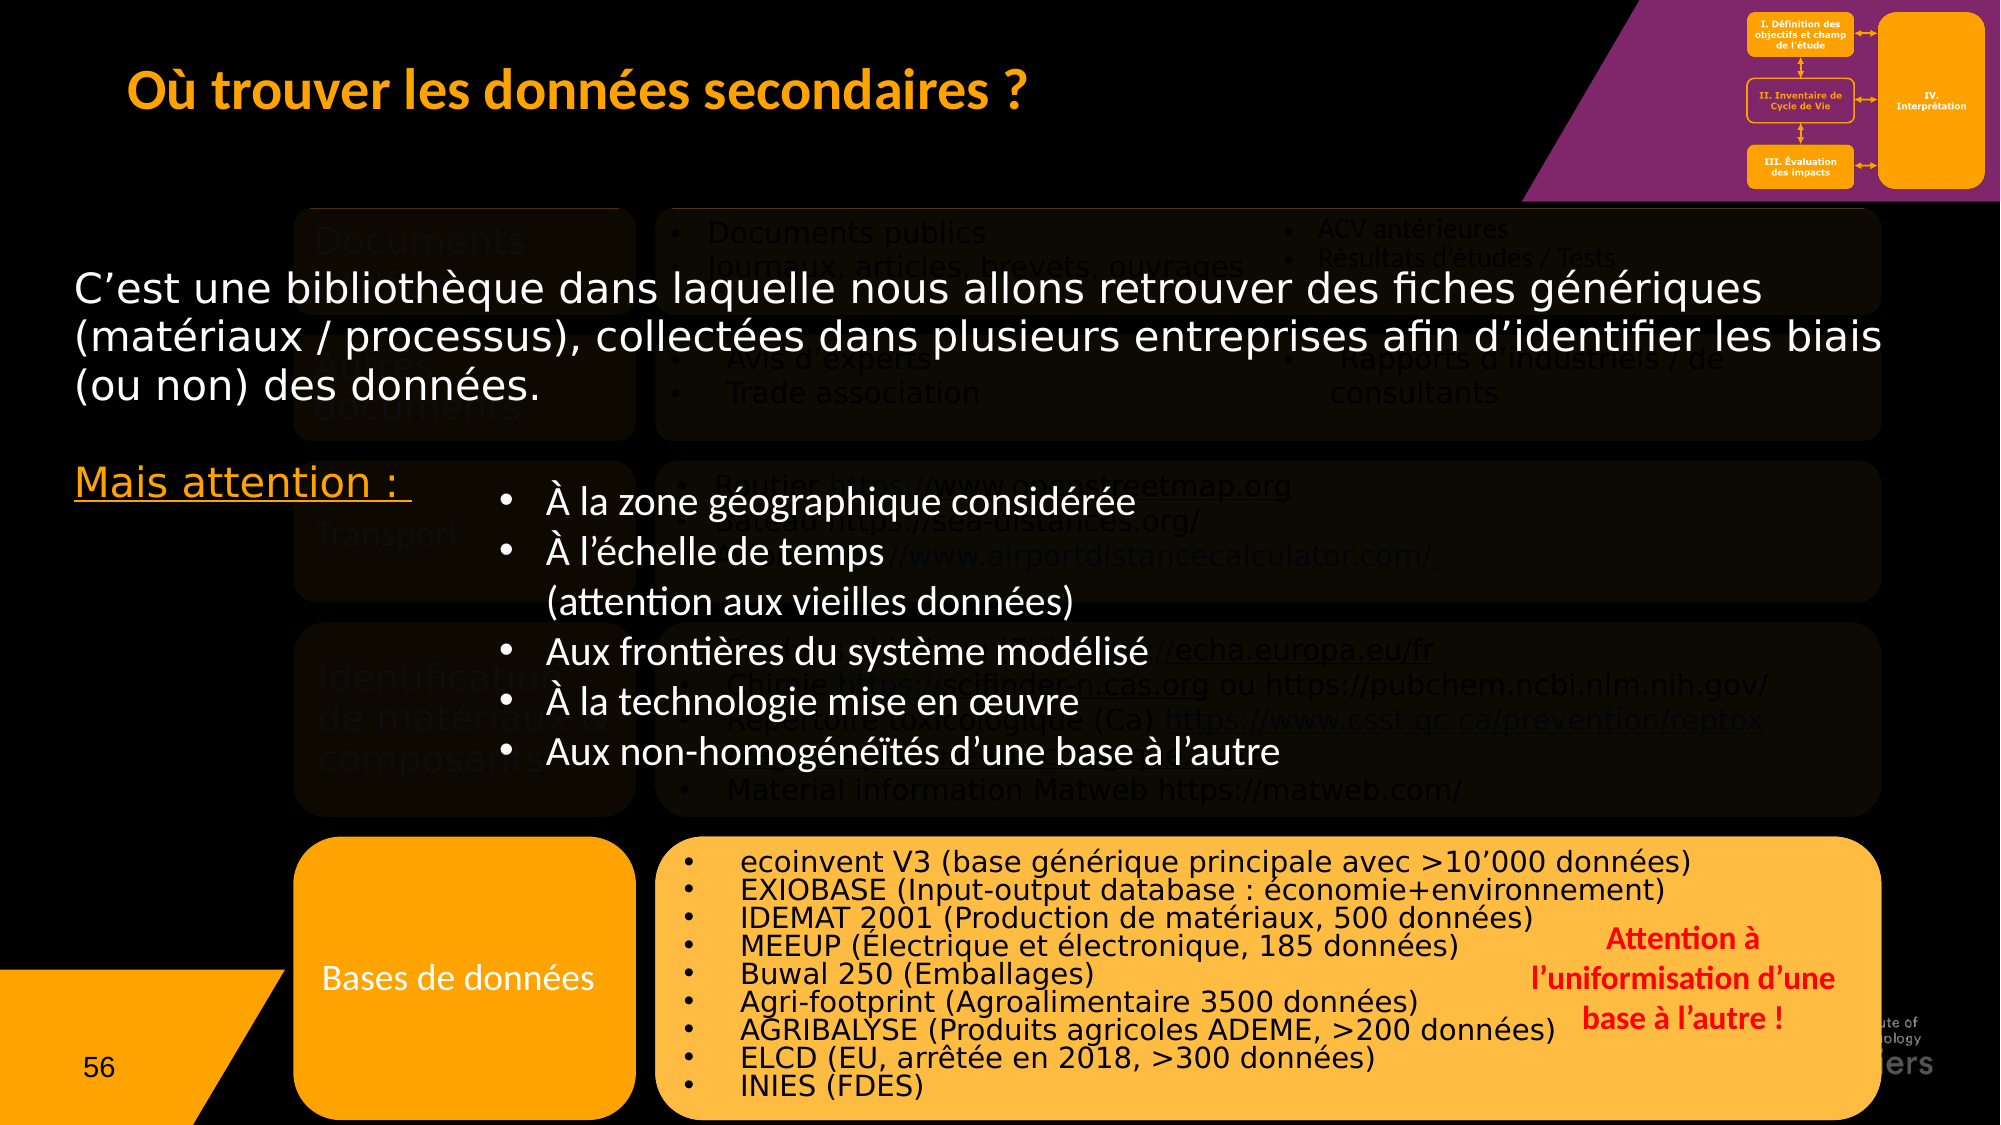

# Où trouver les données secondaires ?
C’est une bibliothèque dans laquelle nous allons retrouver des fiches génériques (matériaux / processus), collectées dans plusieurs entreprises afin d’identifier les biais (ou non) des données.
Mais attention :
Documents vérifiés
| Documents publics Journaux, articles, brevets, ouvrages | ACV antérieures Résultats d’études / Tests |
| --- | --- |
Autres documents
| Avis d’experts Trade association | Rapports d’industriels / de consultants |
| --- | --- |
Transport
 Routier https://www.openstreetmap.org
 Bateau https://sea-distances.org/
 Avion https://www.airportdistancecalculator.com/
À la zone géographique considérée
À l’échelle de temps
(attention aux vieilles données)
Aux frontières du système modélisé
À la technologie mise en œuvre
Aux non-homogénéïtés d’une base à l’autre
Identification de matériaux & composants
Produits chimique (EU) https://echa.europa.eu/fr
Chimie https://scifinder-n.cas.org ou https://pubchem.ncbi.nlm.nih.gov/
Répertoire toxicologique (Ca) https://www.csst.qc.ca/prevention/reptox/Pages/repertoire-toxicologique.aspx
Material information Matweb https://matweb.com/
Bases de données
 ecoinvent V3 (base générique principale avec >10’000 données)
 EXIOBASE (Input-output database : économie+environnement)
 IDEMAT 2001 (Production de matériaux, 500 données)
 MEEUP (Électrique et électronique, 185 données)
 Buwal 250 (Emballages)
 Agri-footprint (Agroalimentaire 3500 données)
 AGRIBALYSE (Produits agricoles ADEME, >200 données)
 ELCD (EU, arrêtée en 2018, >300 données)
 INIES (FDES)
Attention à l’uniformisation d’une base à l’autre !